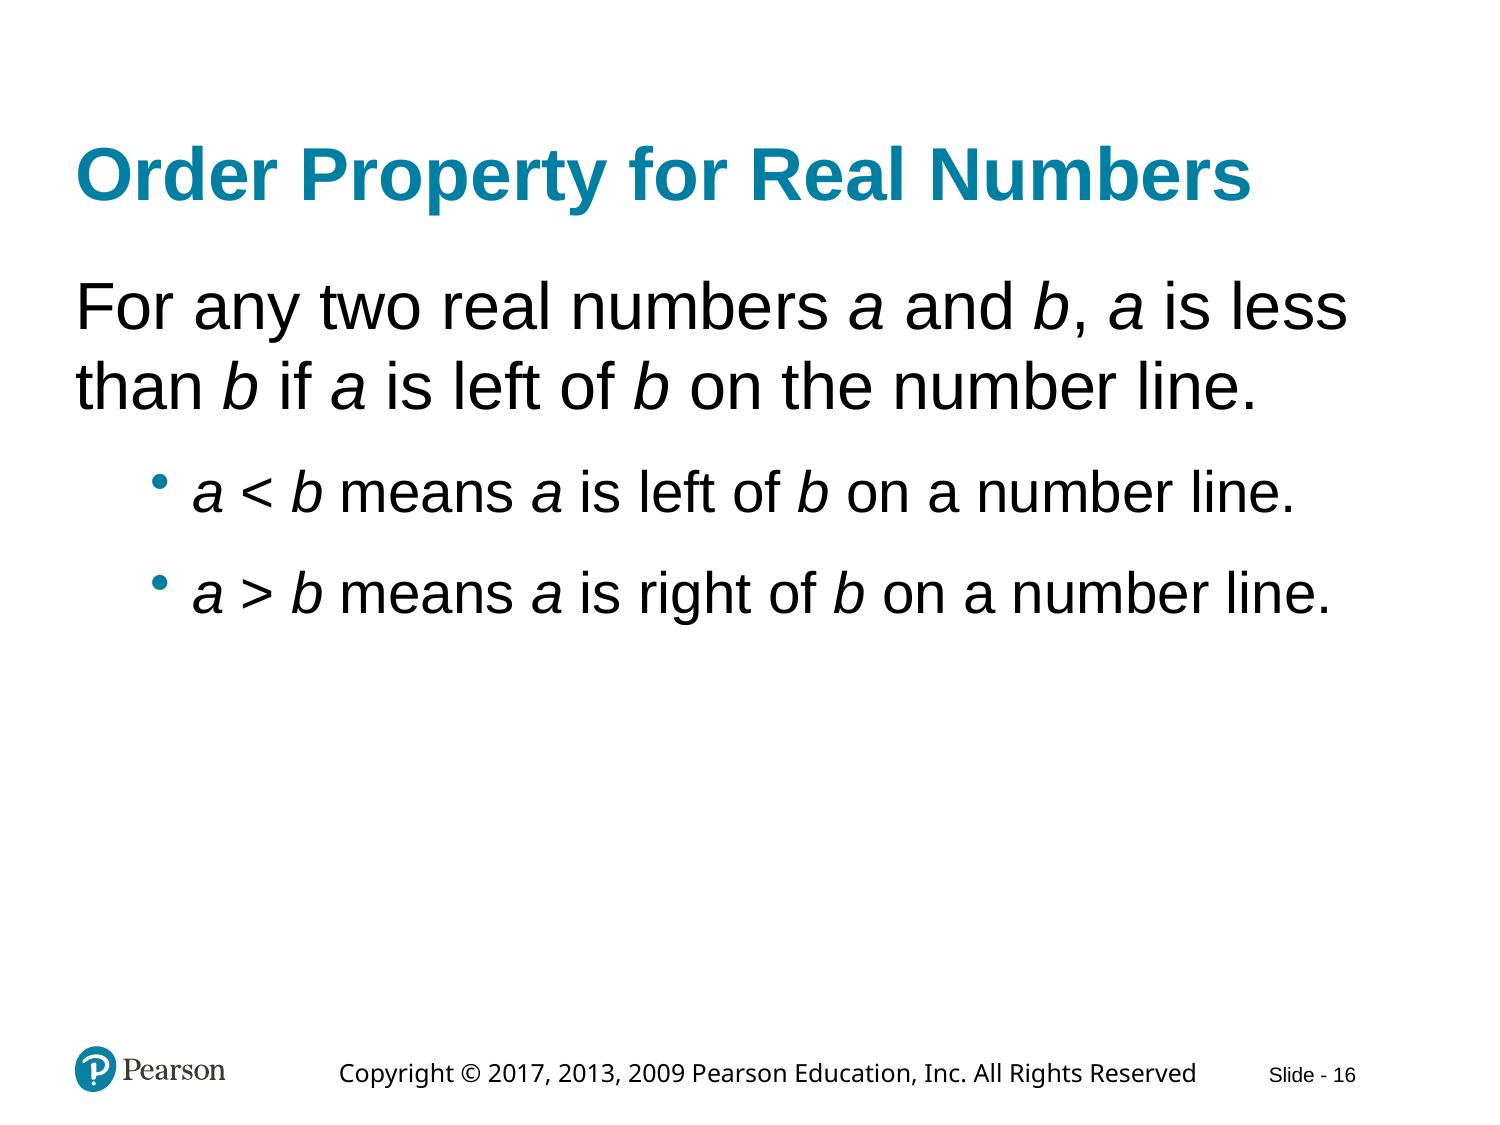

# Order Property for Real Numbers
For any two real numbers a and b, a is less than b if a is left of b on the number line.
a < b means a is left of b on a number line.
a > b means a is right of b on a number line.